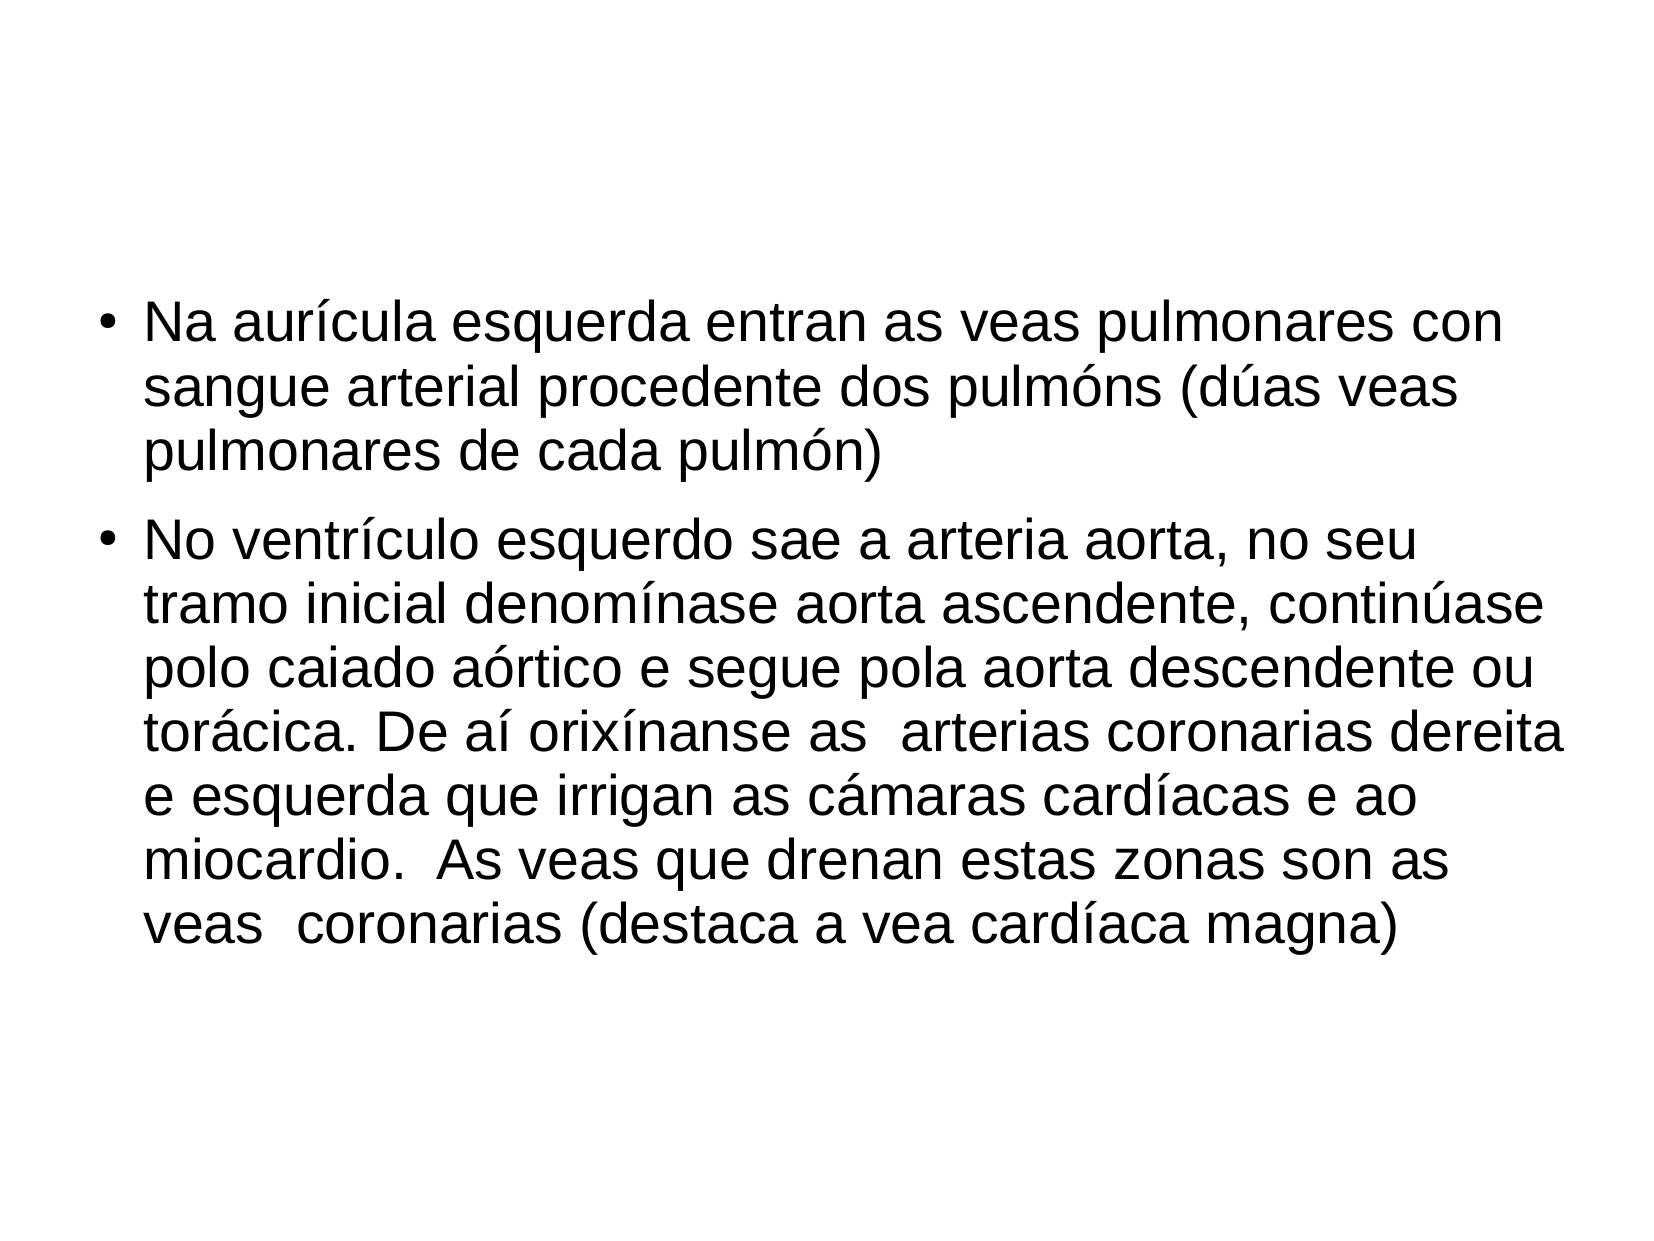

#
Na aurícula esquerda entran as veas pulmonares con sangue arterial procedente dos pulmóns (dúas veas pulmonares de cada pulmón)
No ventrículo esquerdo sae a arteria aorta, no seu tramo inicial denomínase aorta ascendente, continúase polo caiado aórtico e segue pola aorta descendente ou torácica. De aí orixínanse as arterias coronarias dereita e esquerda que irrigan as cámaras cardíacas e ao miocardio. As veas que drenan estas zonas son as veas coronarias (destaca a vea cardíaca magna)